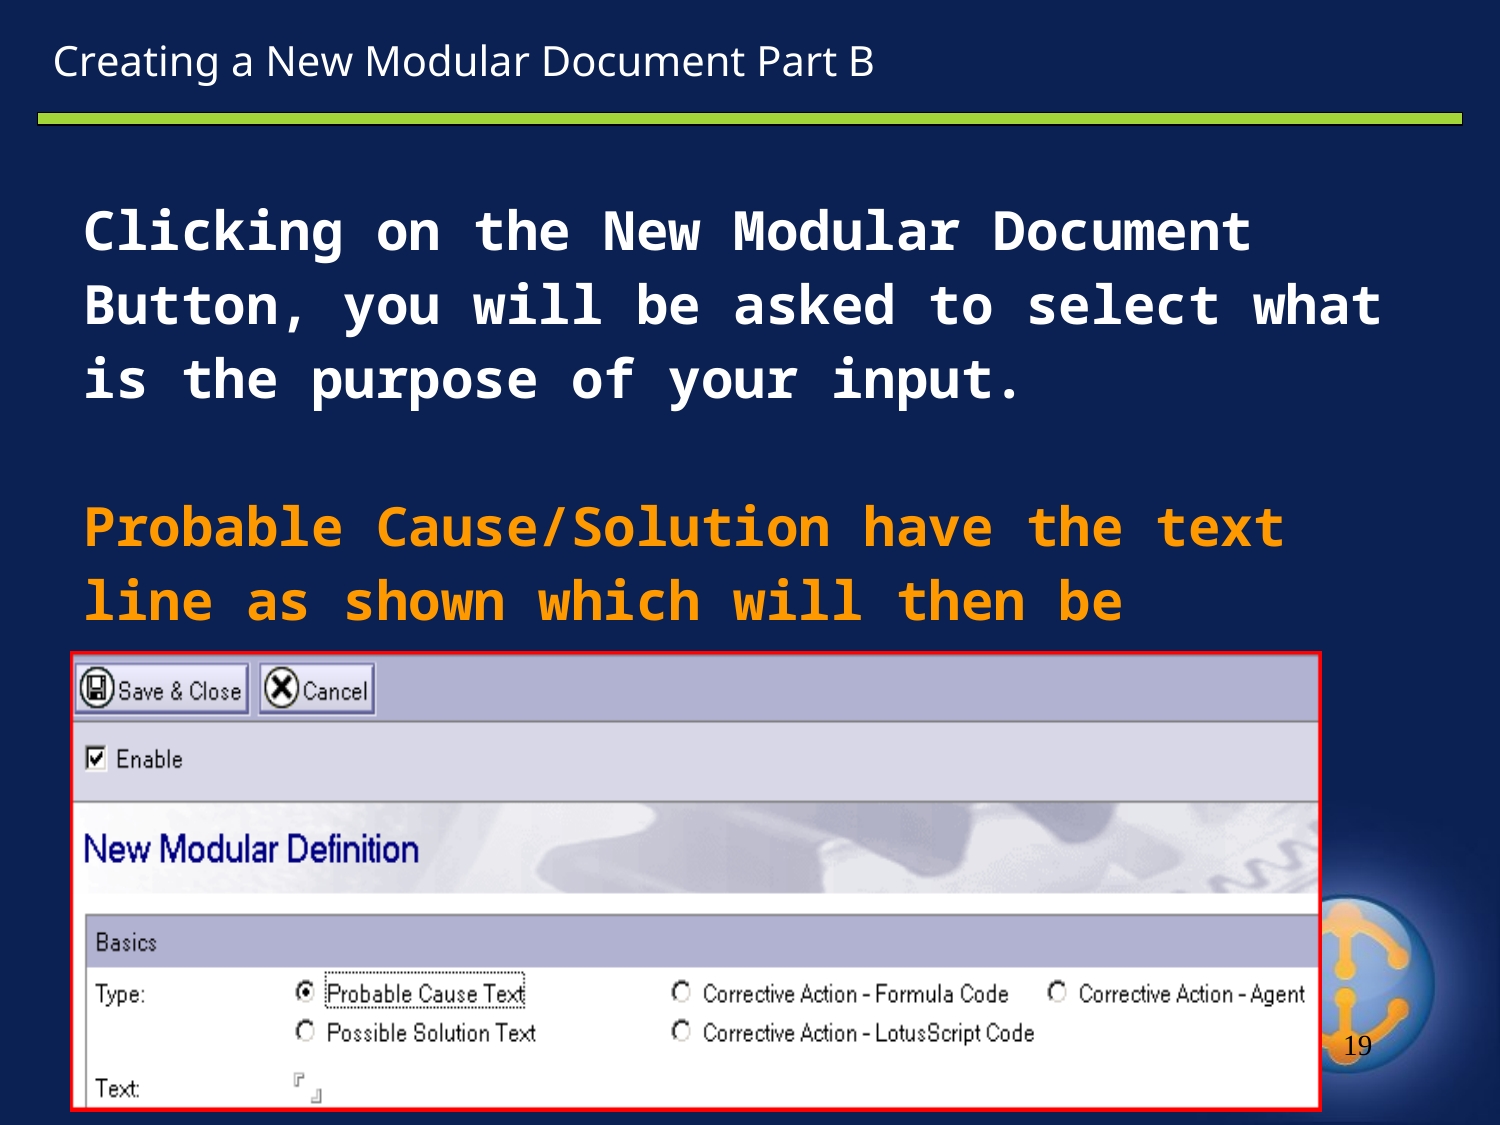

Creating a New Modular Document Part B
Clicking on the New Modular Document Button, you will be asked to select what is the purpose of your input.
Probable Cause/Solution have the text line as shown which will then be available for any future events.
Copyright 2010, All Rights Reserved, Please Reference the Author
19